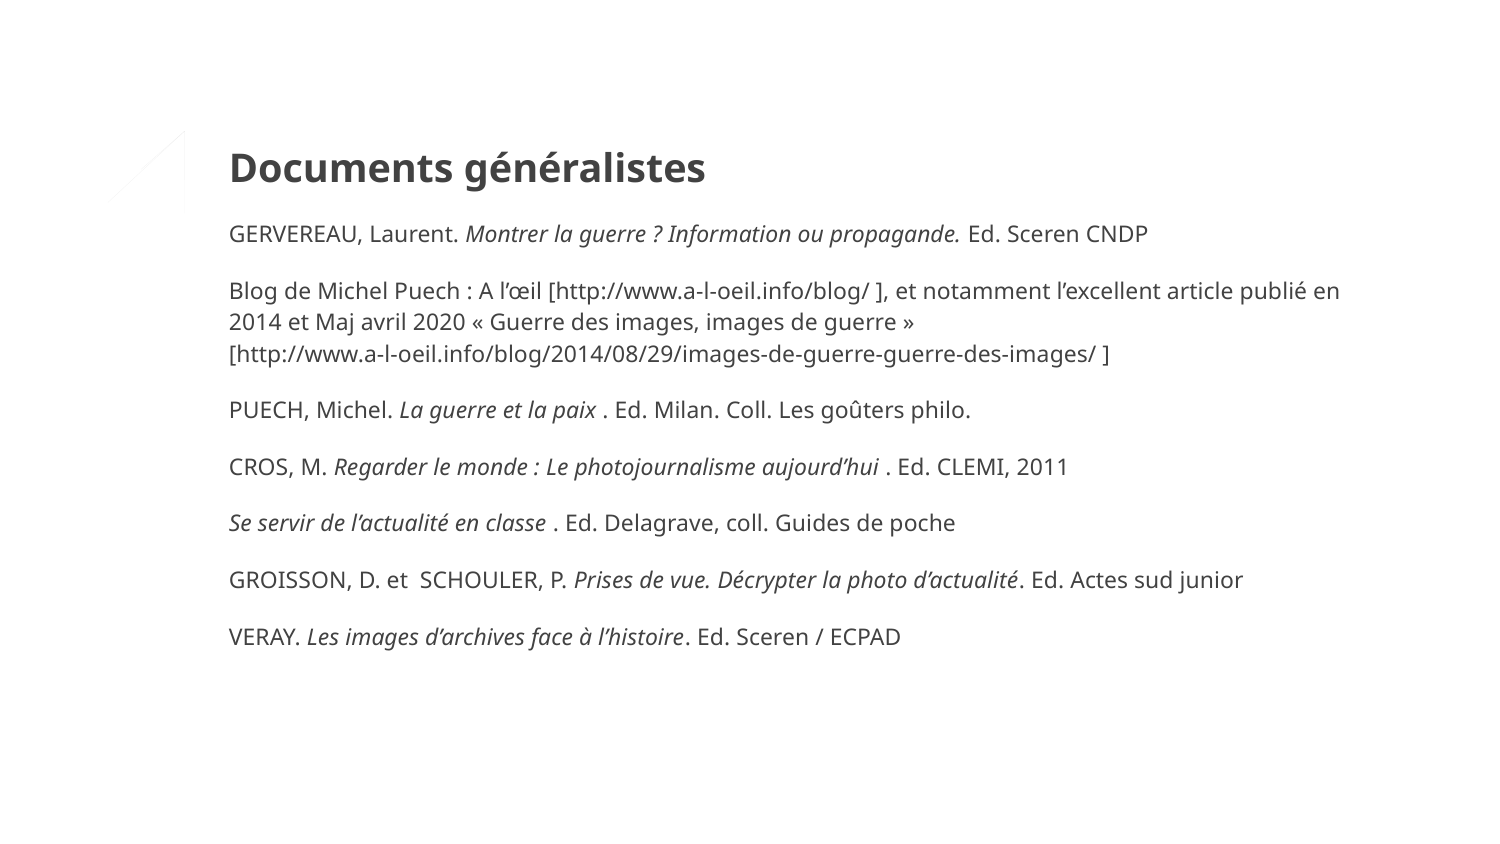

# Documents généralistes
GERVEREAU, Laurent. Montrer la guerre ? Information ou propagande. Ed. Sceren CNDP
Blog de Michel Puech : A l’œil [http://www.a-l-oeil.info/blog/ ], et notamment l’excellent article publié en 2014 et Maj avril 2020 « Guerre des images, images de guerre » [http://www.a-l-oeil.info/blog/2014/08/29/images-de-guerre-guerre-des-images/ ]
PUECH, Michel. La guerre et la paix . Ed. Milan. Coll. Les goûters philo.
CROS, M. Regarder le monde : Le photojournalisme aujourd’hui . Ed. CLEMI, 2011
Se servir de l’actualité en classe . Ed. Delagrave, coll. Guides de poche
GROISSON, D. et SCHOULER, P. Prises de vue. Décrypter la photo d’actualité. Ed. Actes sud junior
VERAY. Les images d’archives face à l’histoire. Ed. Sceren / ECPAD